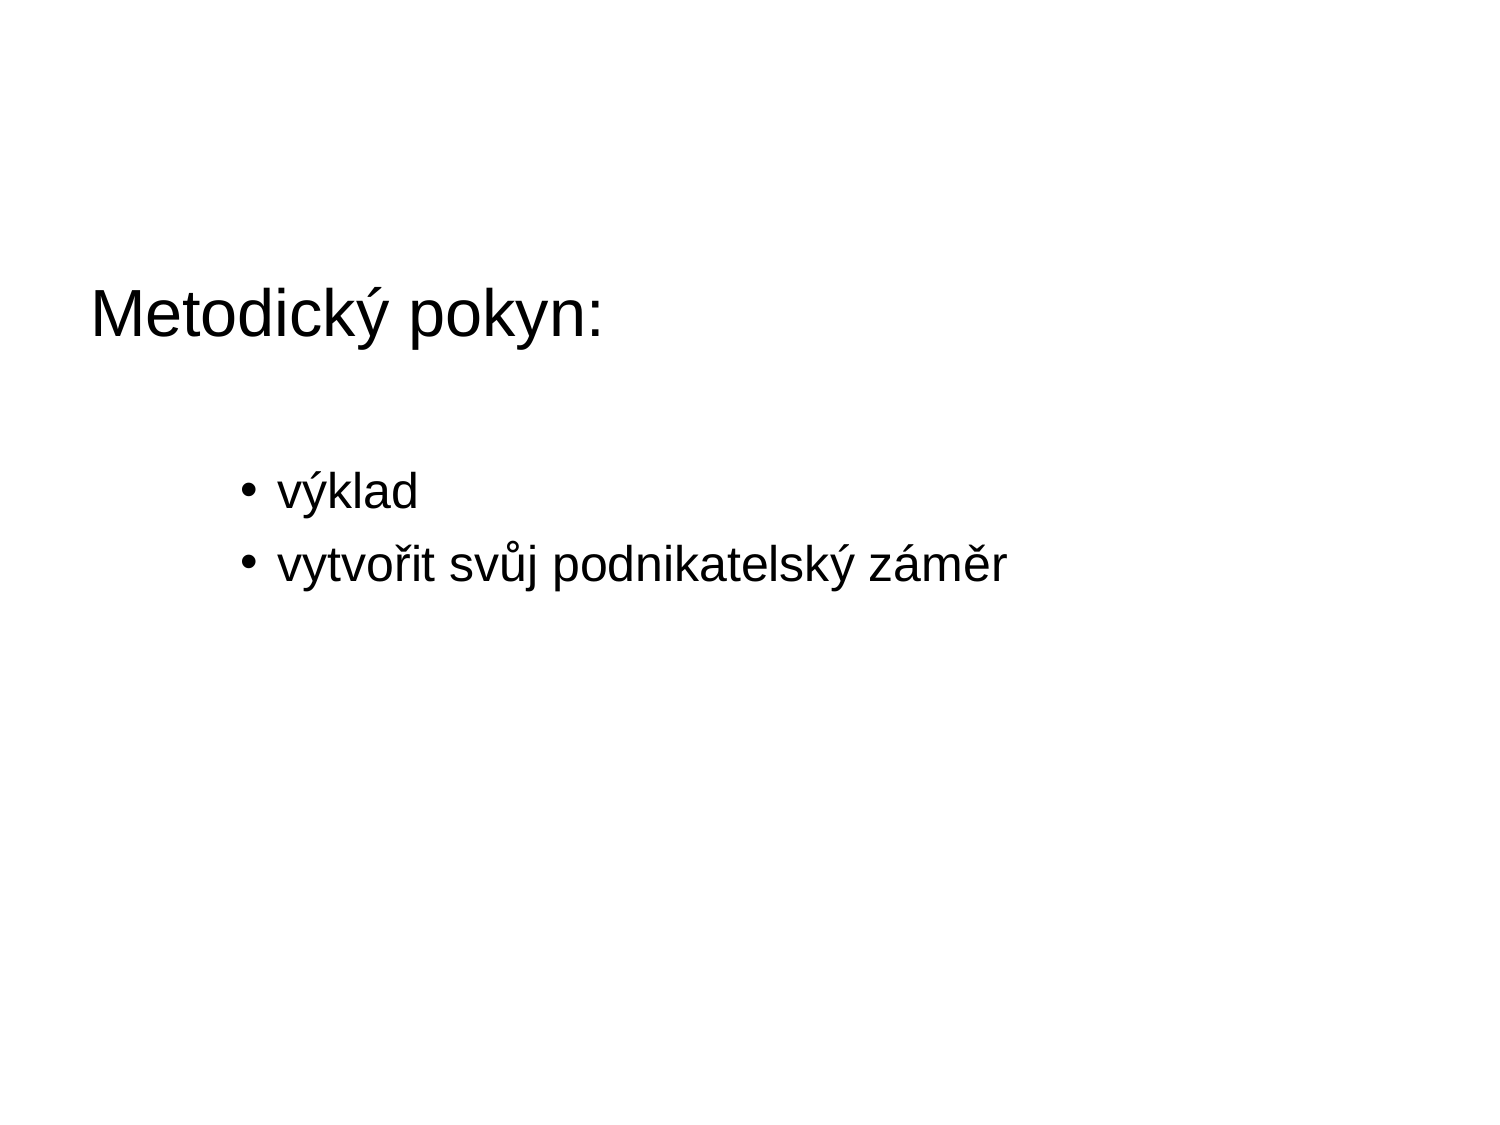

# Metodický pokyn:
výklad
vytvořit svůj podnikatelský záměr